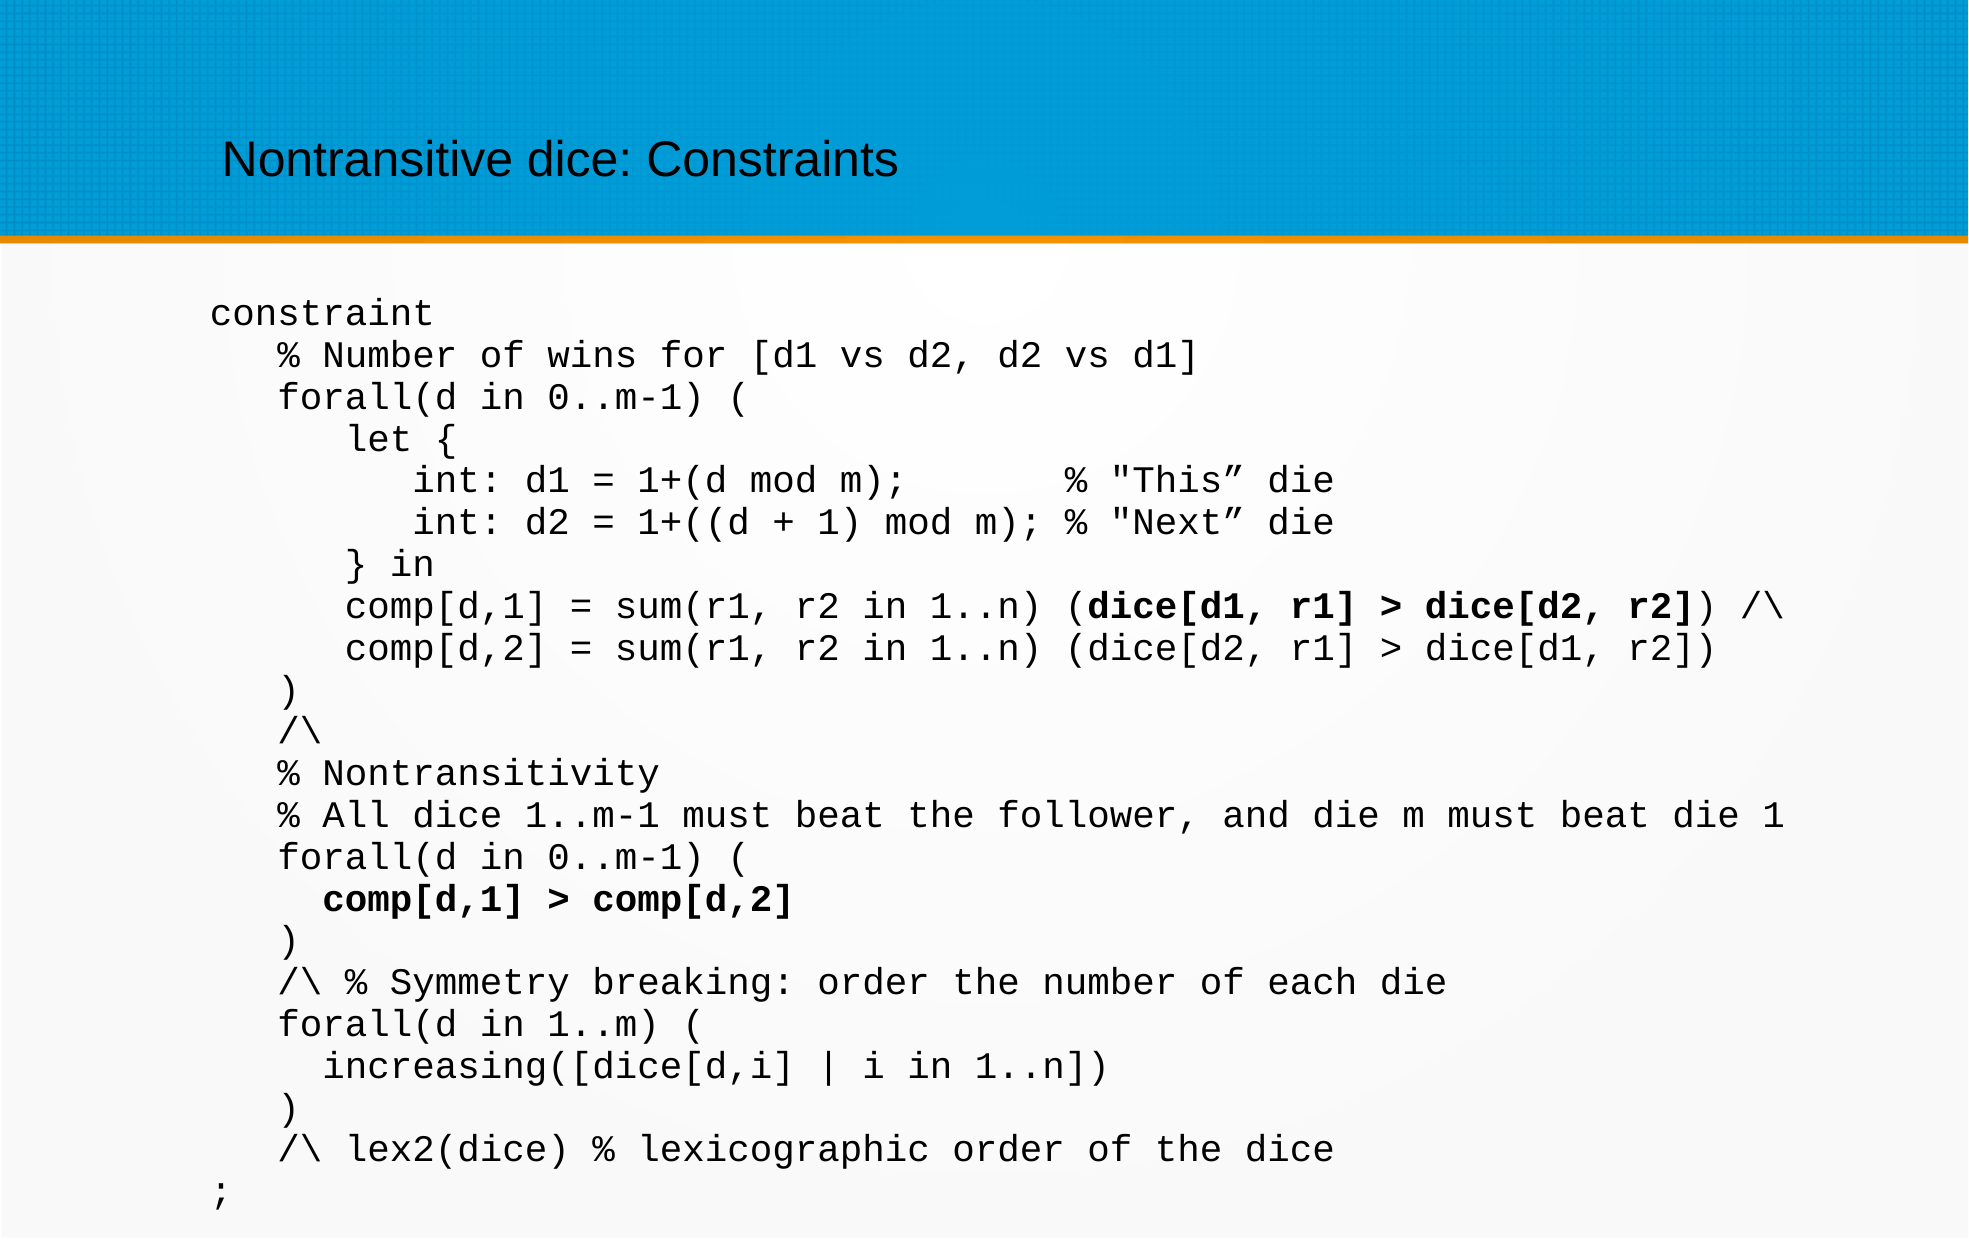

Nontransitive dice: Constraints
constraint
 % Number of wins for [d1 vs d2, d2 vs d1]
 forall(d in 0..m-1) (
 let {
 int: d1 = 1+(d mod m); % "This” die
 int: d2 = 1+((d + 1) mod m); % "Next” die
 } in
 comp[d,1] = sum(r1, r2 in 1..n) (dice[d1, r1] > dice[d2, r2]) /\
 comp[d,2] = sum(r1, r2 in 1..n) (dice[d2, r1] > dice[d1, r2])
 )
 /\
 % Nontransitivity
 % All dice 1..m-1 must beat the follower, and die m must beat die 1
 forall(d in 0..m-1) (
 comp[d,1] > comp[d,2]
 )
 /\ % Symmetry breaking: order the number of each die
 forall(d in 1..m) (
 increasing([dice[d,i] | i in 1..n])
 )
 /\ lex2(dice) % lexicographic order of the dice
;